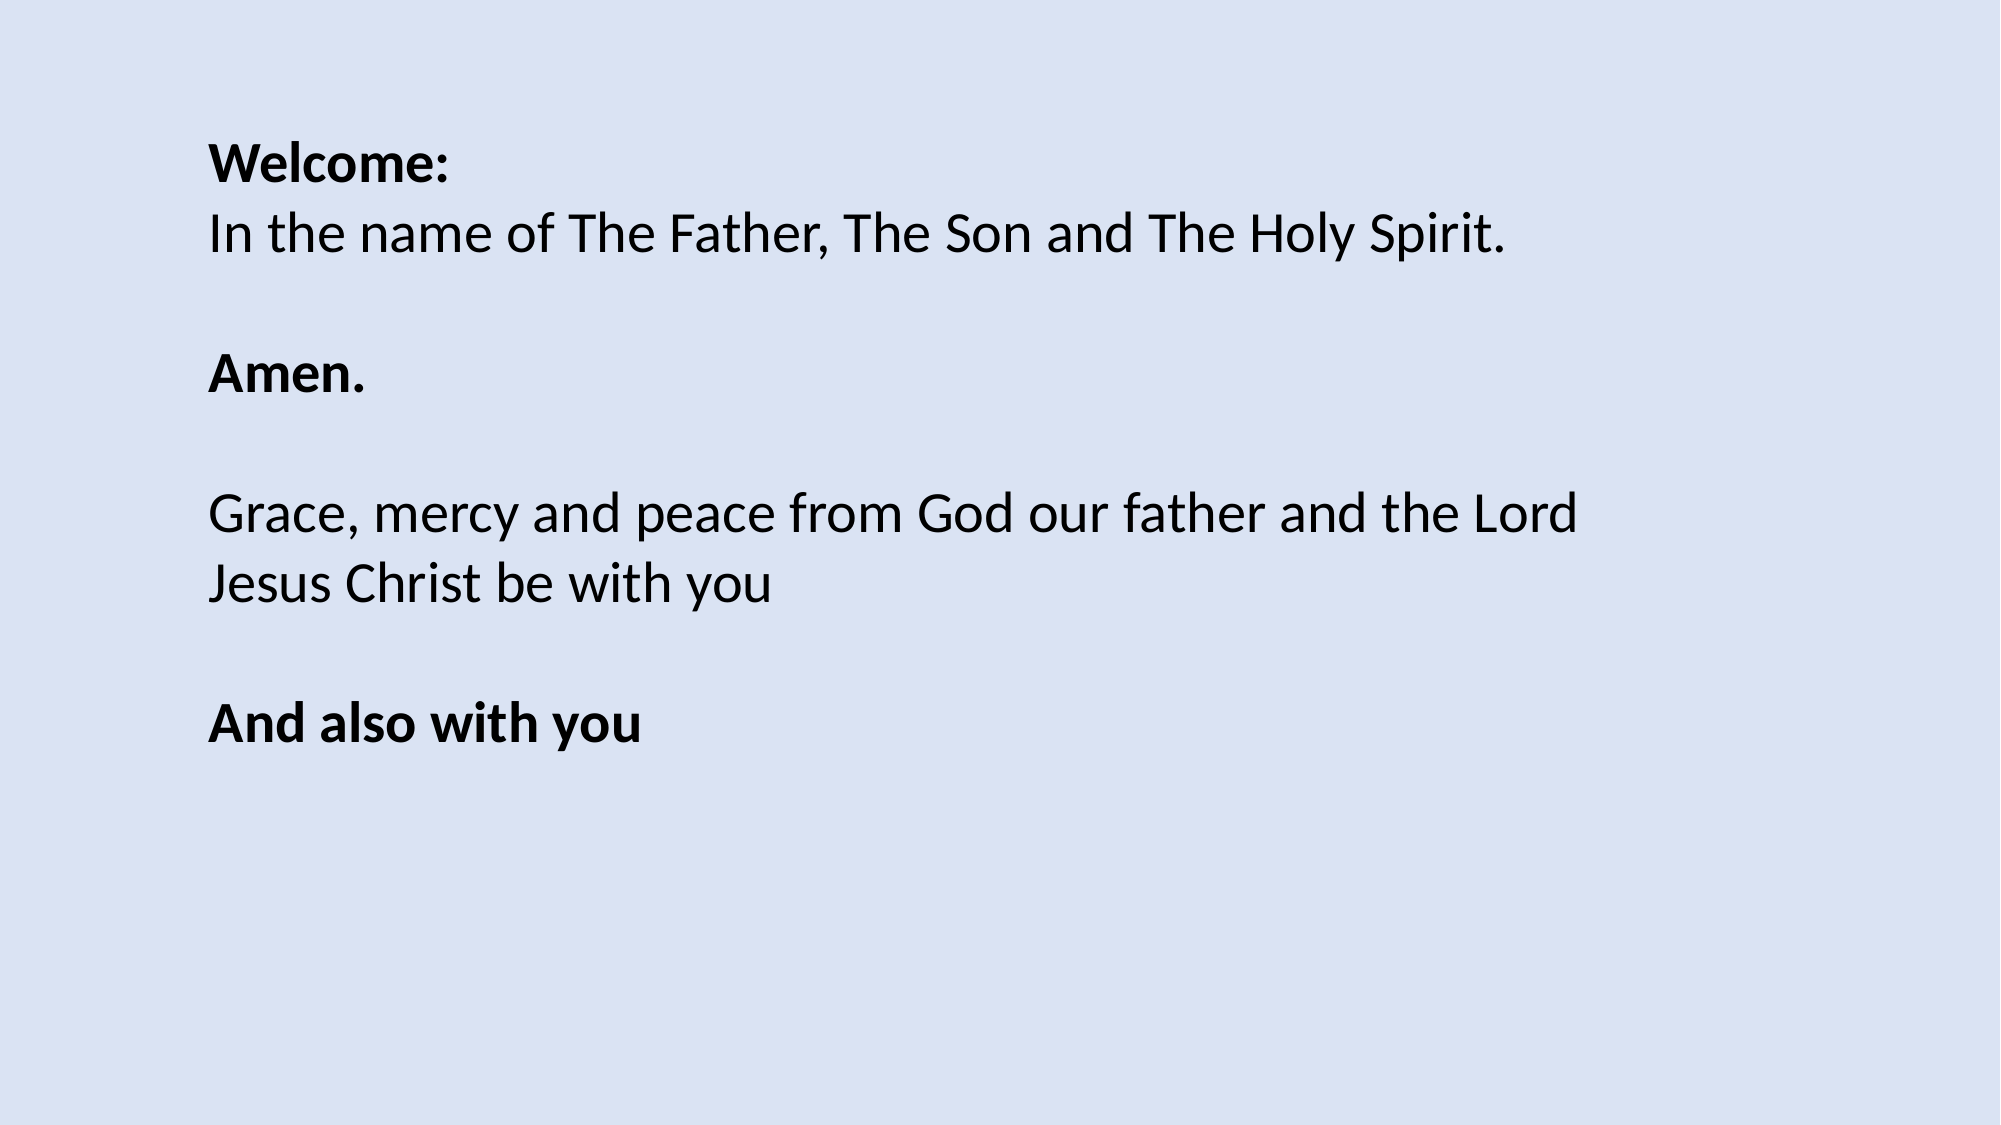

Welcome:
In the name of The Father, The Son and The Holy Spirit.
Amen.
Grace, mercy and peace from God our father and the Lord Jesus Christ be with you
And also with you